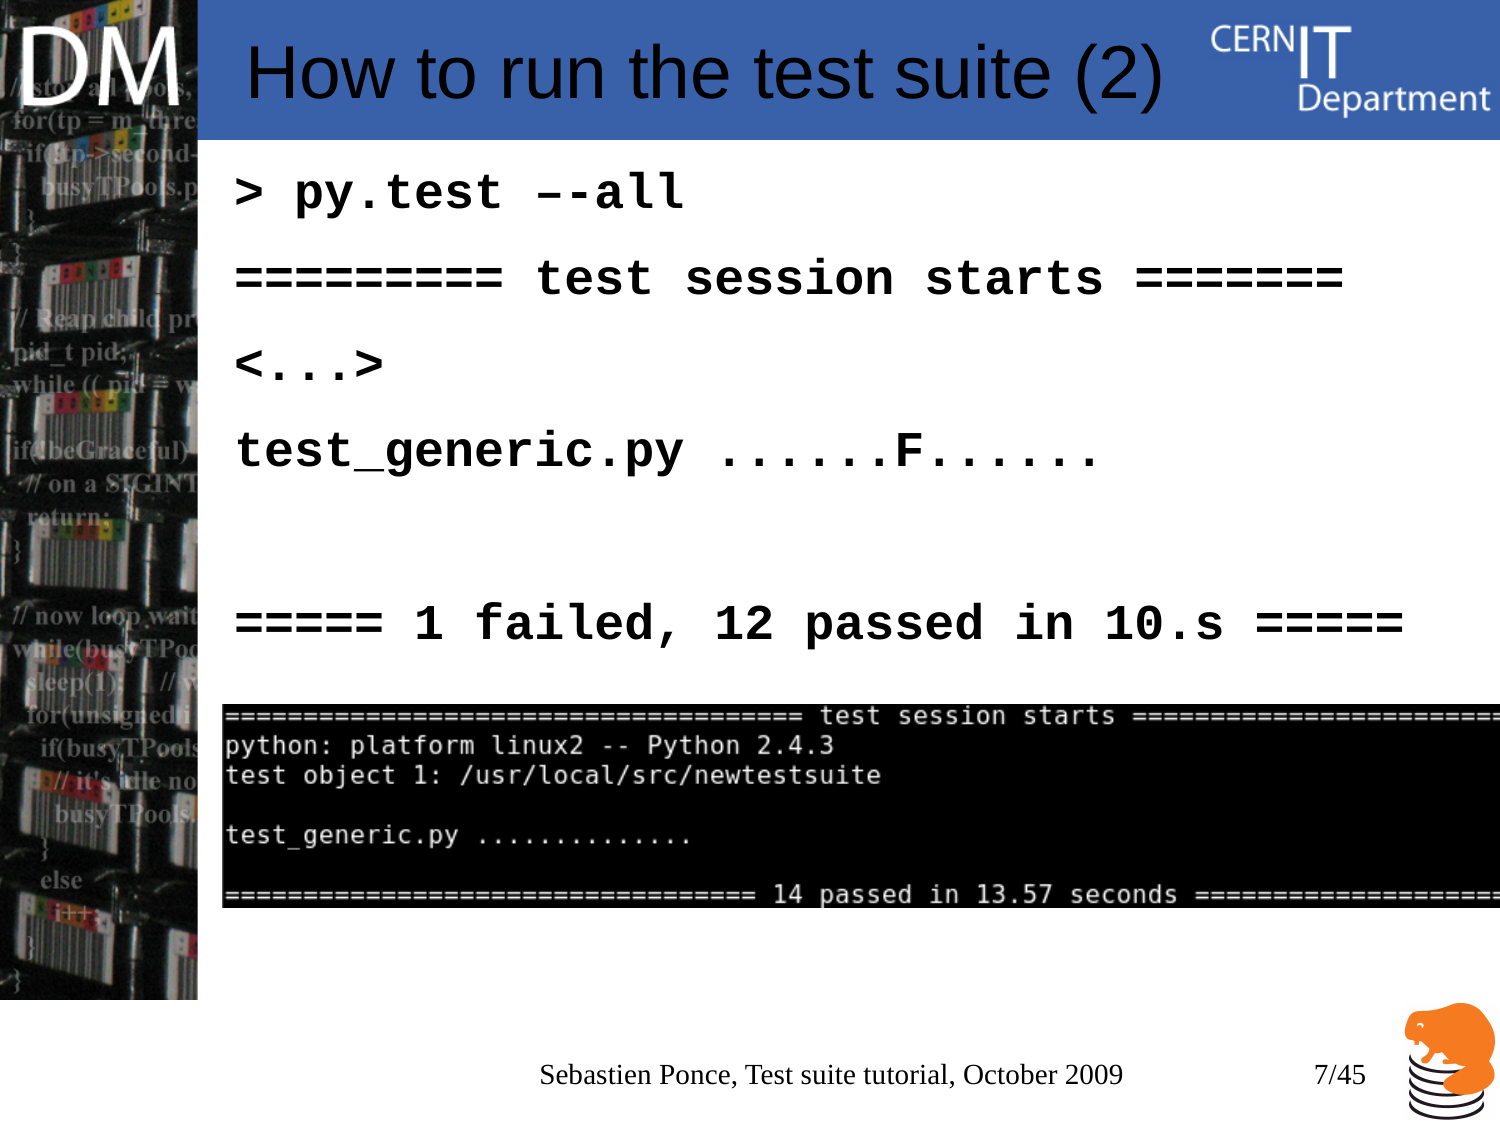

# How to run the test suite (2)
> py.test –-all
========= test session starts =======
<...>
test_generic.py ......F......
===== 1 failed, 12 passed in 10.s =====